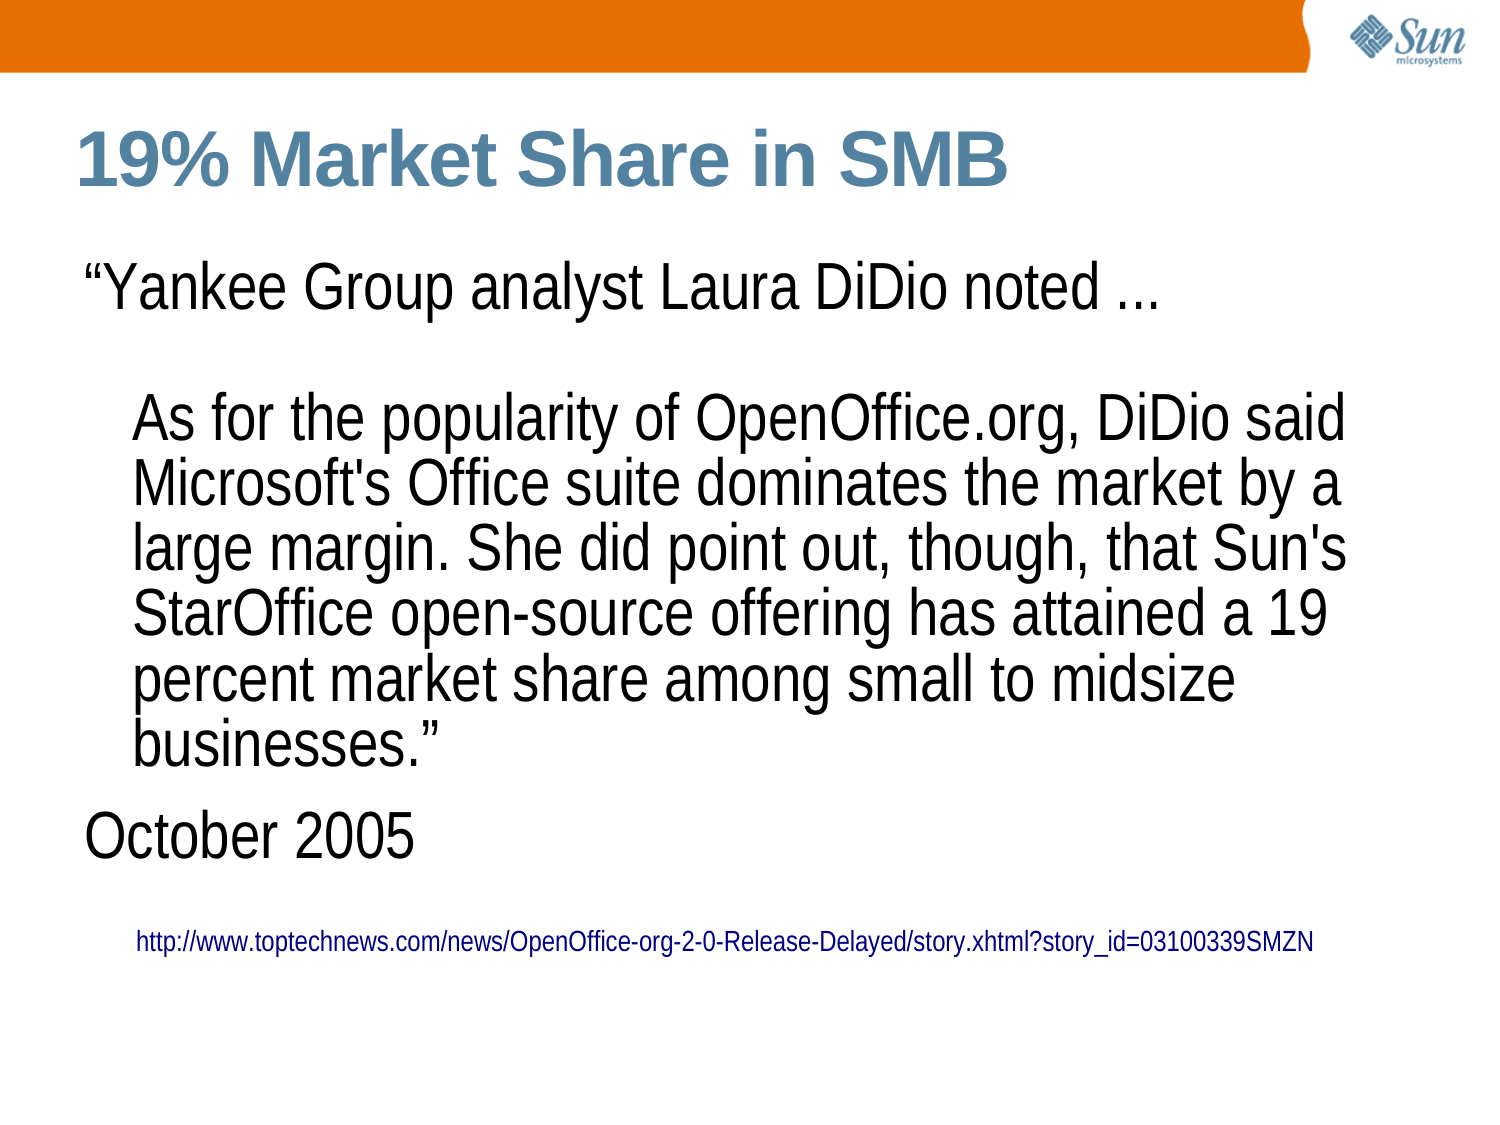

# 19% Market Share in SMB
“Yankee Group analyst Laura DiDio noted ...
As for the popularity of OpenOffice.org, DiDio said Microsoft's Office suite dominates the market by a large margin. She did point out, though, that Sun's StarOffice open-source offering has attained a 19 percent market share among small to midsize businesses.”
October 2005
http://www.toptechnews.com/news/OpenOffice-org-2-0-Release-Delayed/story.xhtml?story_id=03100339SMZN